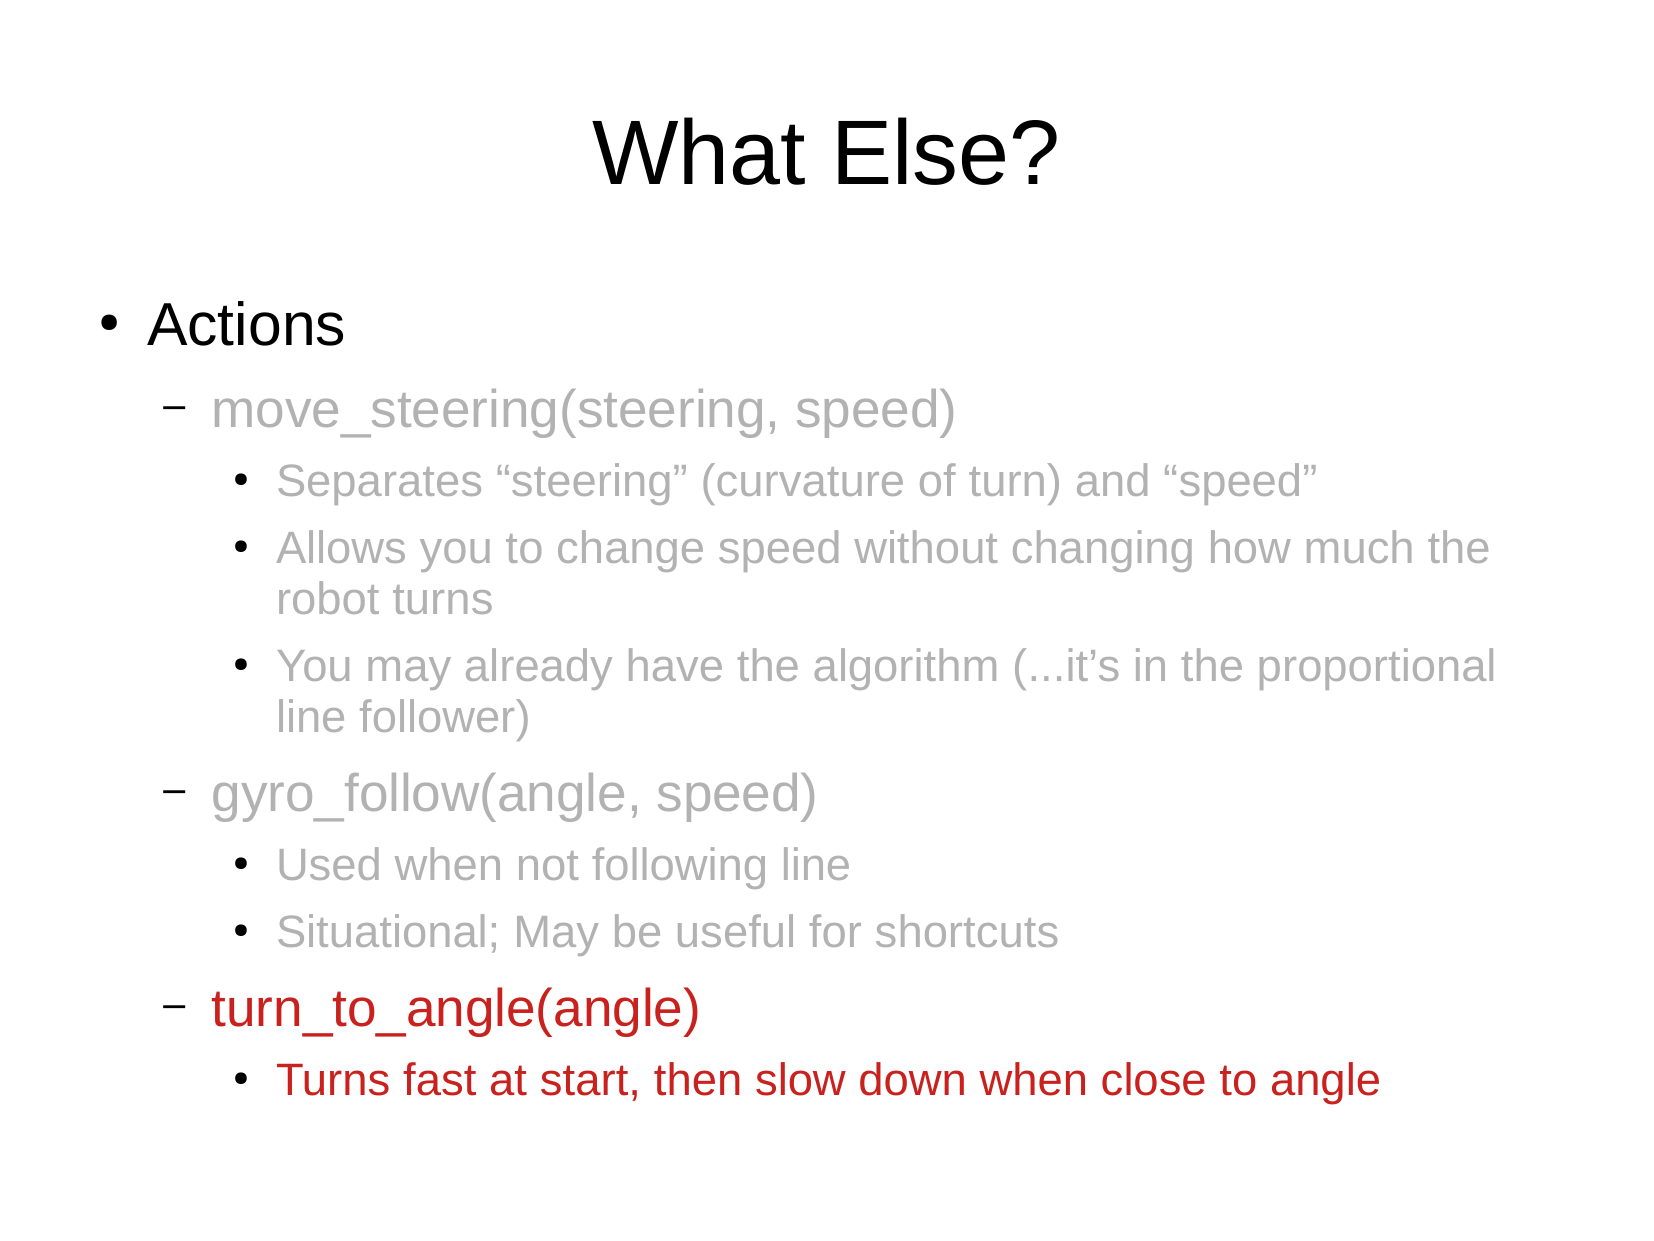

# What Else?
Actions
move_steering(steering, speed)
Separates “steering” (curvature of turn) and “speed”
Allows you to change speed without changing how much the robot turns
You may already have the algorithm (...it’s in the proportional line follower)
gyro_follow(angle, speed)
Used when not following line
Situational; May be useful for shortcuts
turn_to_angle(angle)
Turns fast at start, then slow down when close to angle